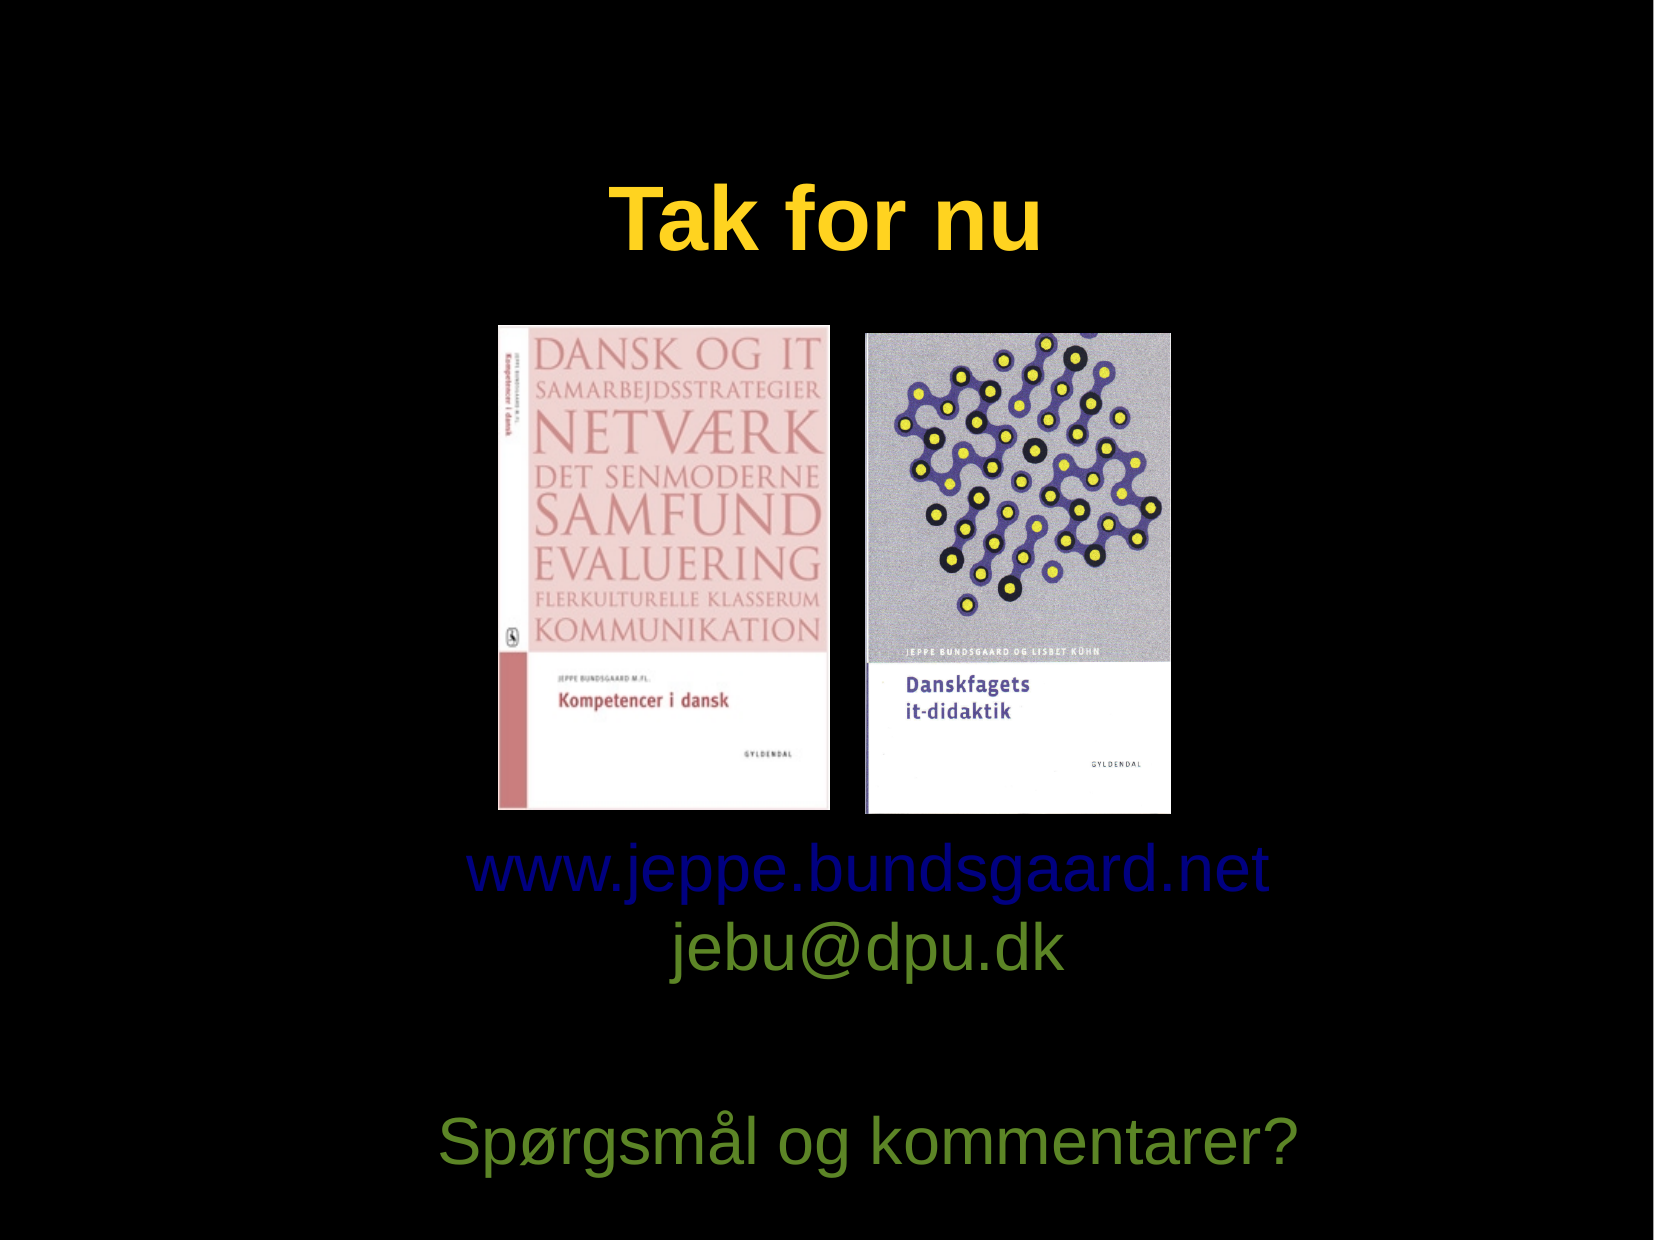

# Tak for nu
www.jeppe.bundsgaard.net
jebu@dpu.dk
Spørgsmål og kommentarer?